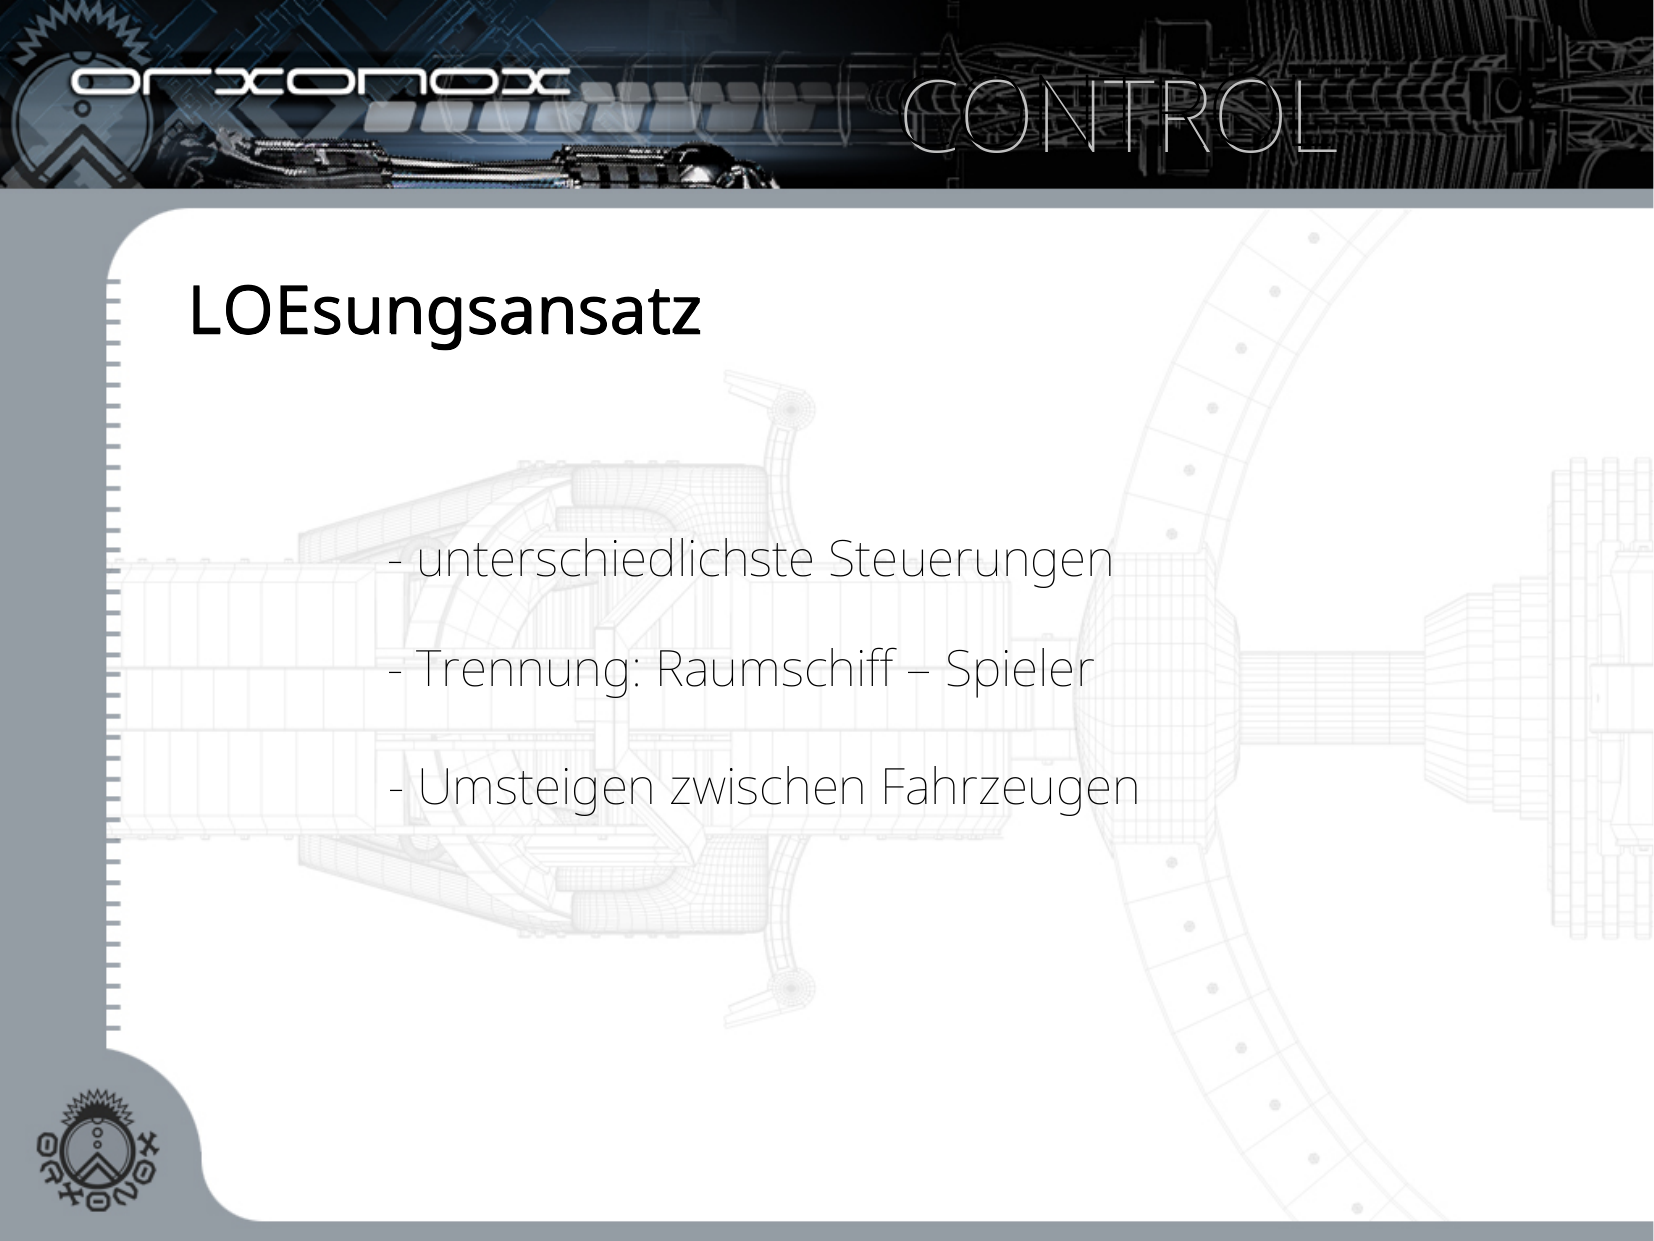

CONTROL
LOEsungsansatz
- unterschiedlichste Steuerungen
- Trennung: Raumschiff – Spieler
- Umsteigen zwischen Fahrzeugen